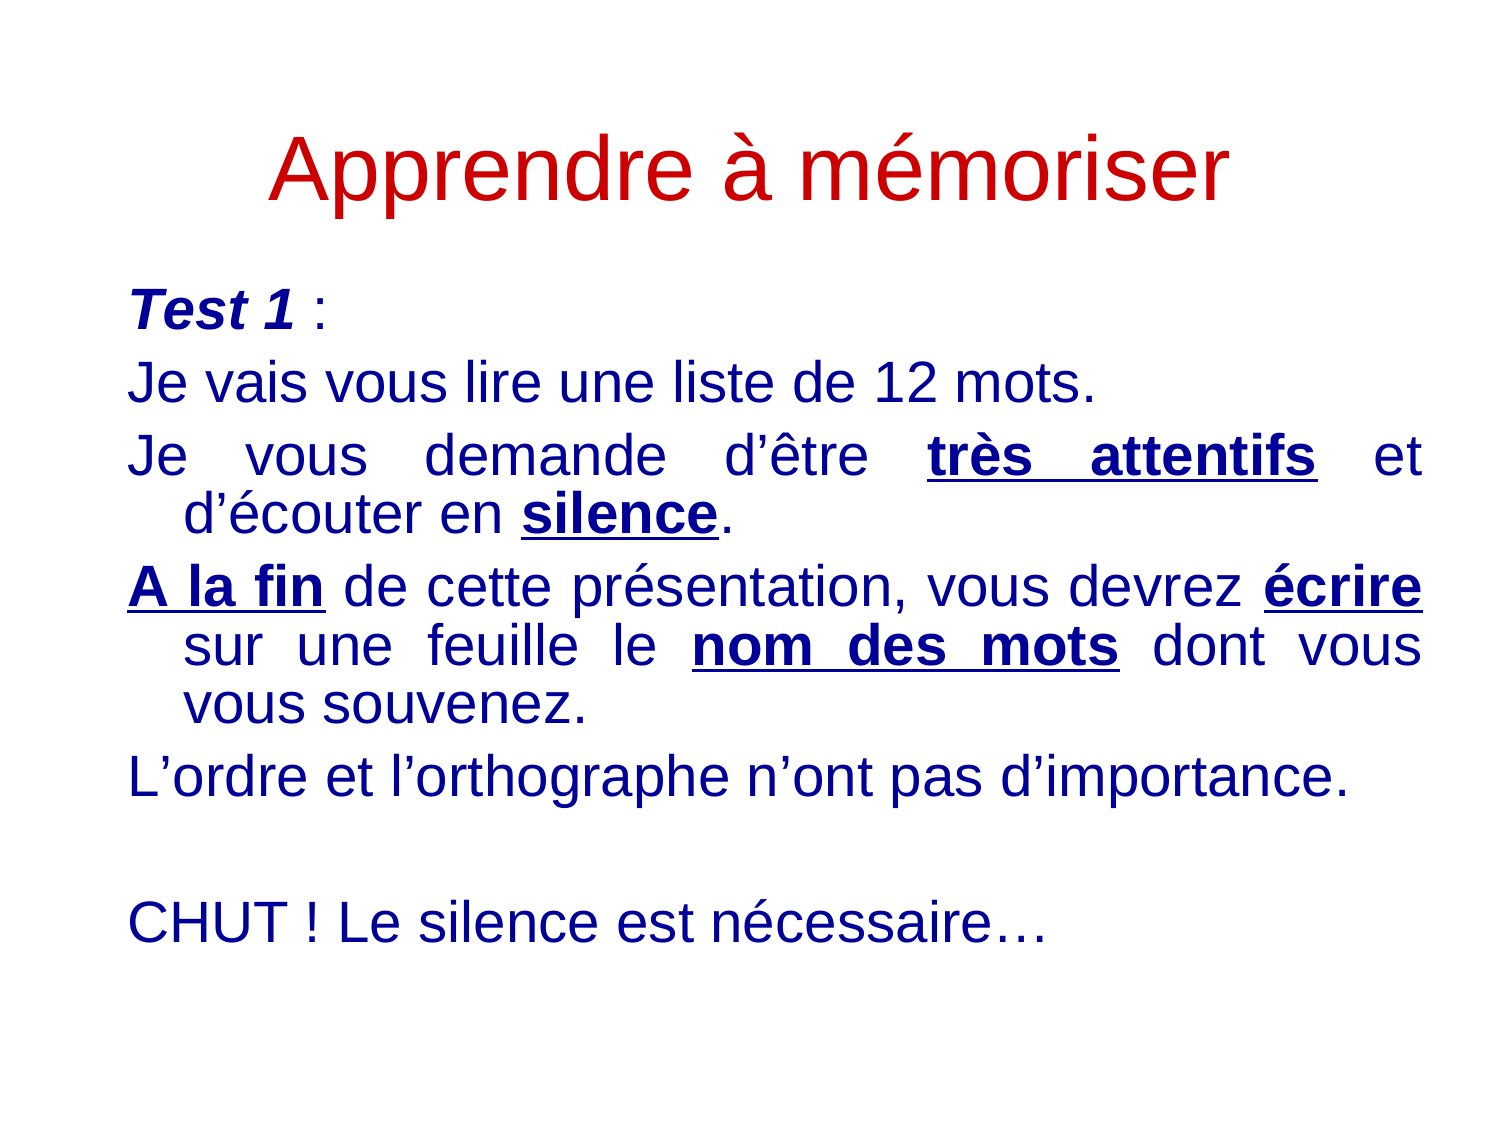

# Apprendre à mémoriser
Test 1 :
Je vais vous lire une liste de 12 mots.
Je vous demande d’être très attentifs et d’écouter en silence.
A la fin de cette présentation, vous devrez écrire sur une feuille le nom des mots dont vous vous souvenez.
L’ordre et l’orthographe n’ont pas d’importance.
CHUT ! Le silence est nécessaire…